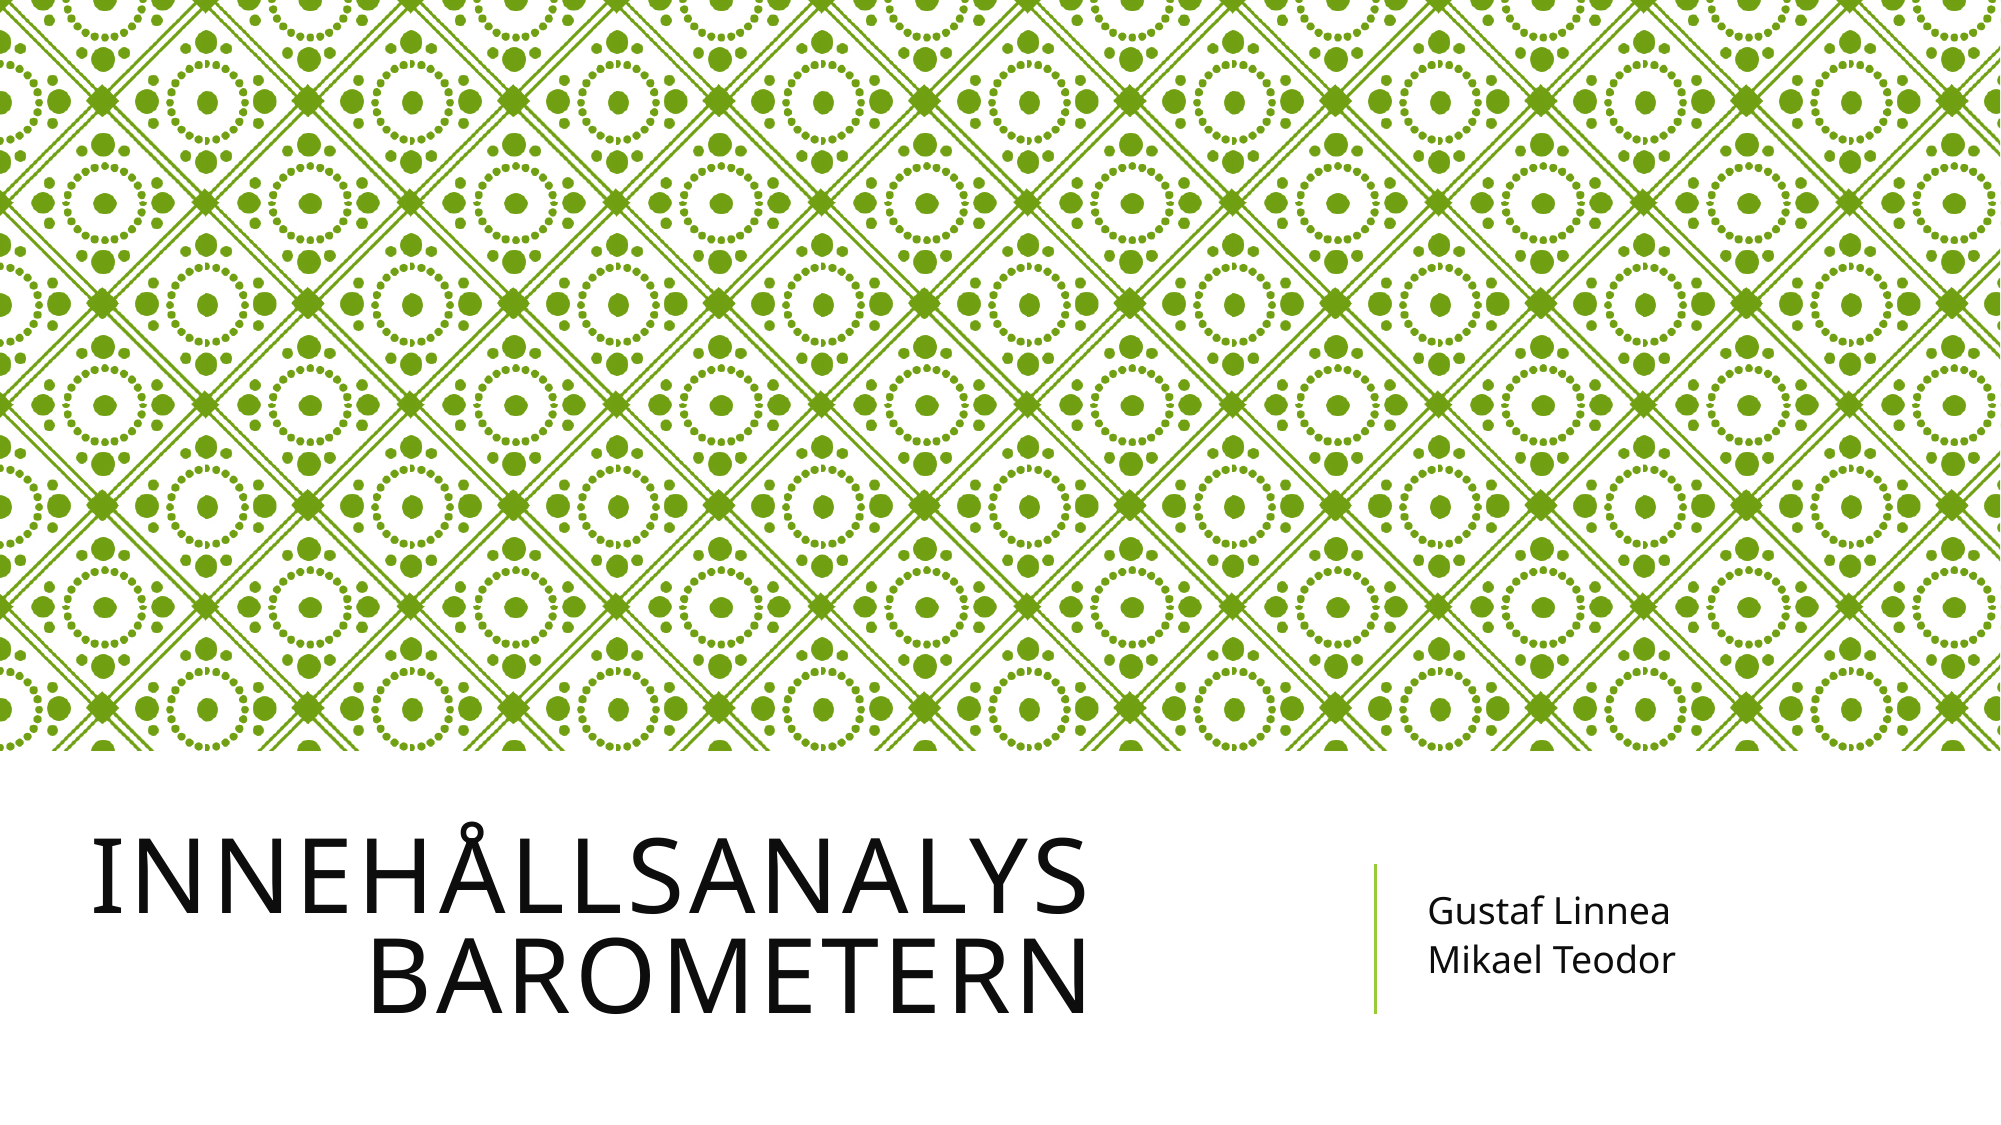

# Innehållsanalys barometern
Gustaf Linnea
Mikael Teodor